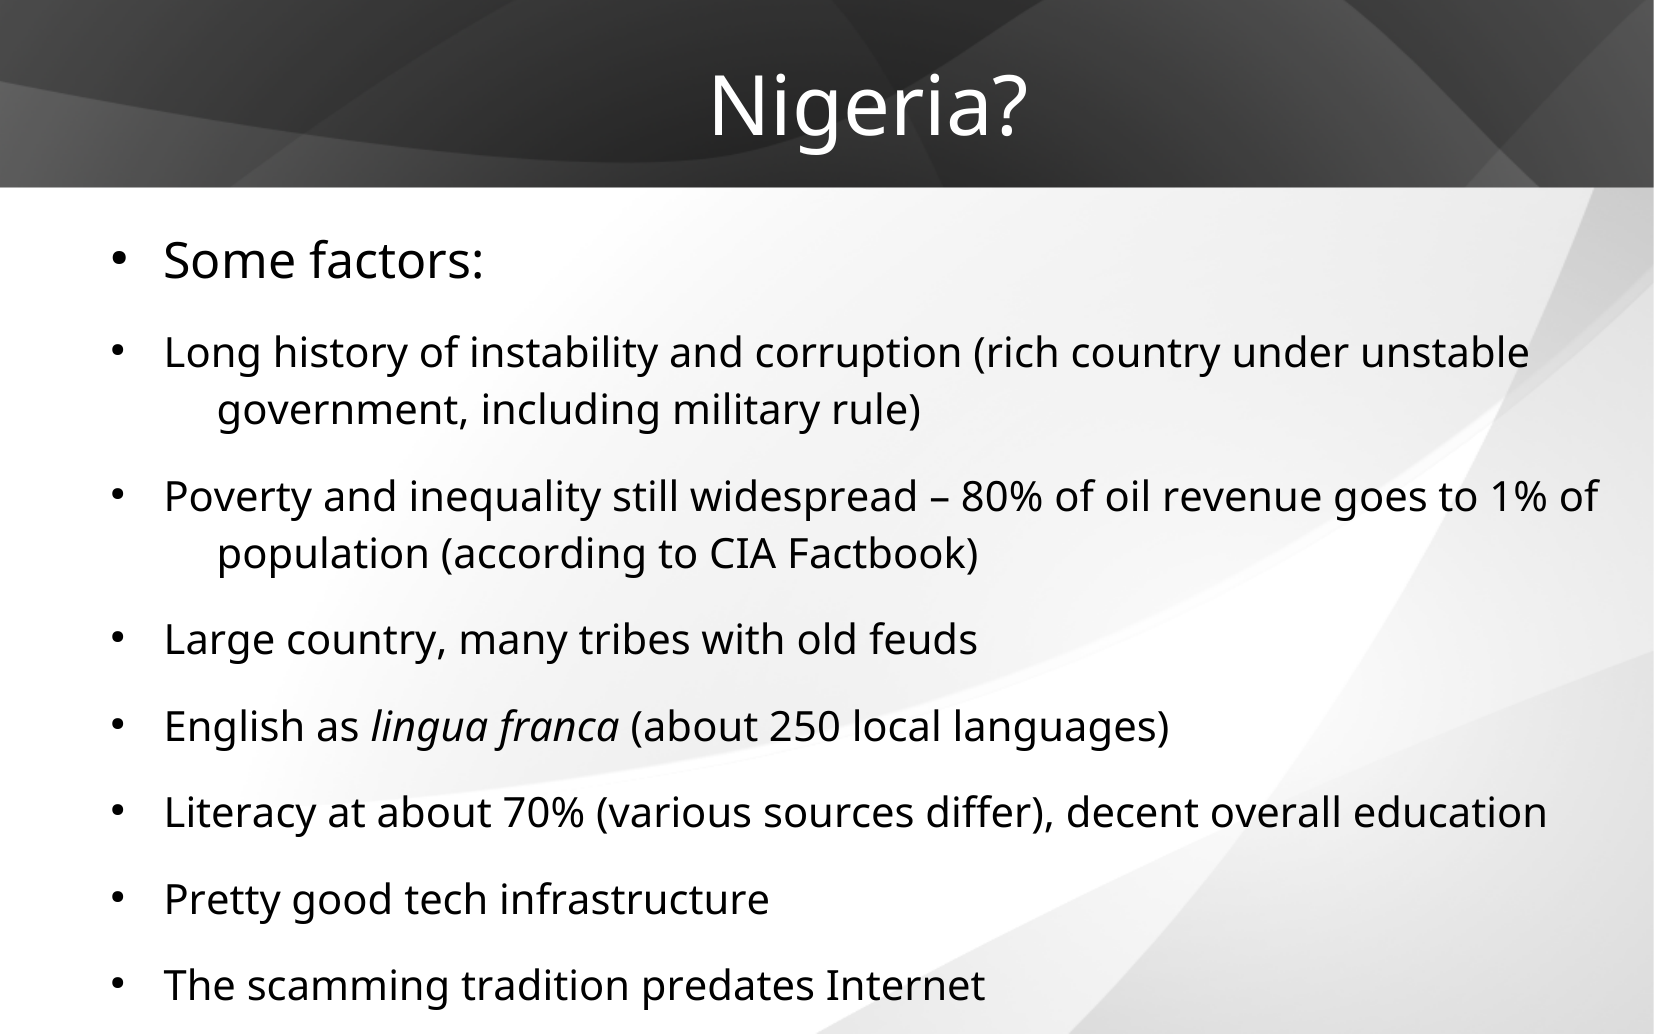

# Nigeria?
Some factors:
Long history of instability and corruption (rich country under unstable government, including military rule)
Poverty and inequality still widespread – 80% of oil revenue goes to 1% of population (according to CIA Factbook)
Large country, many tribes with old feuds
English as lingua franca (about 250 local languages)
Literacy at about 70% (various sources differ), decent overall education
Pretty good tech infrastructure
The scamming tradition predates Internet